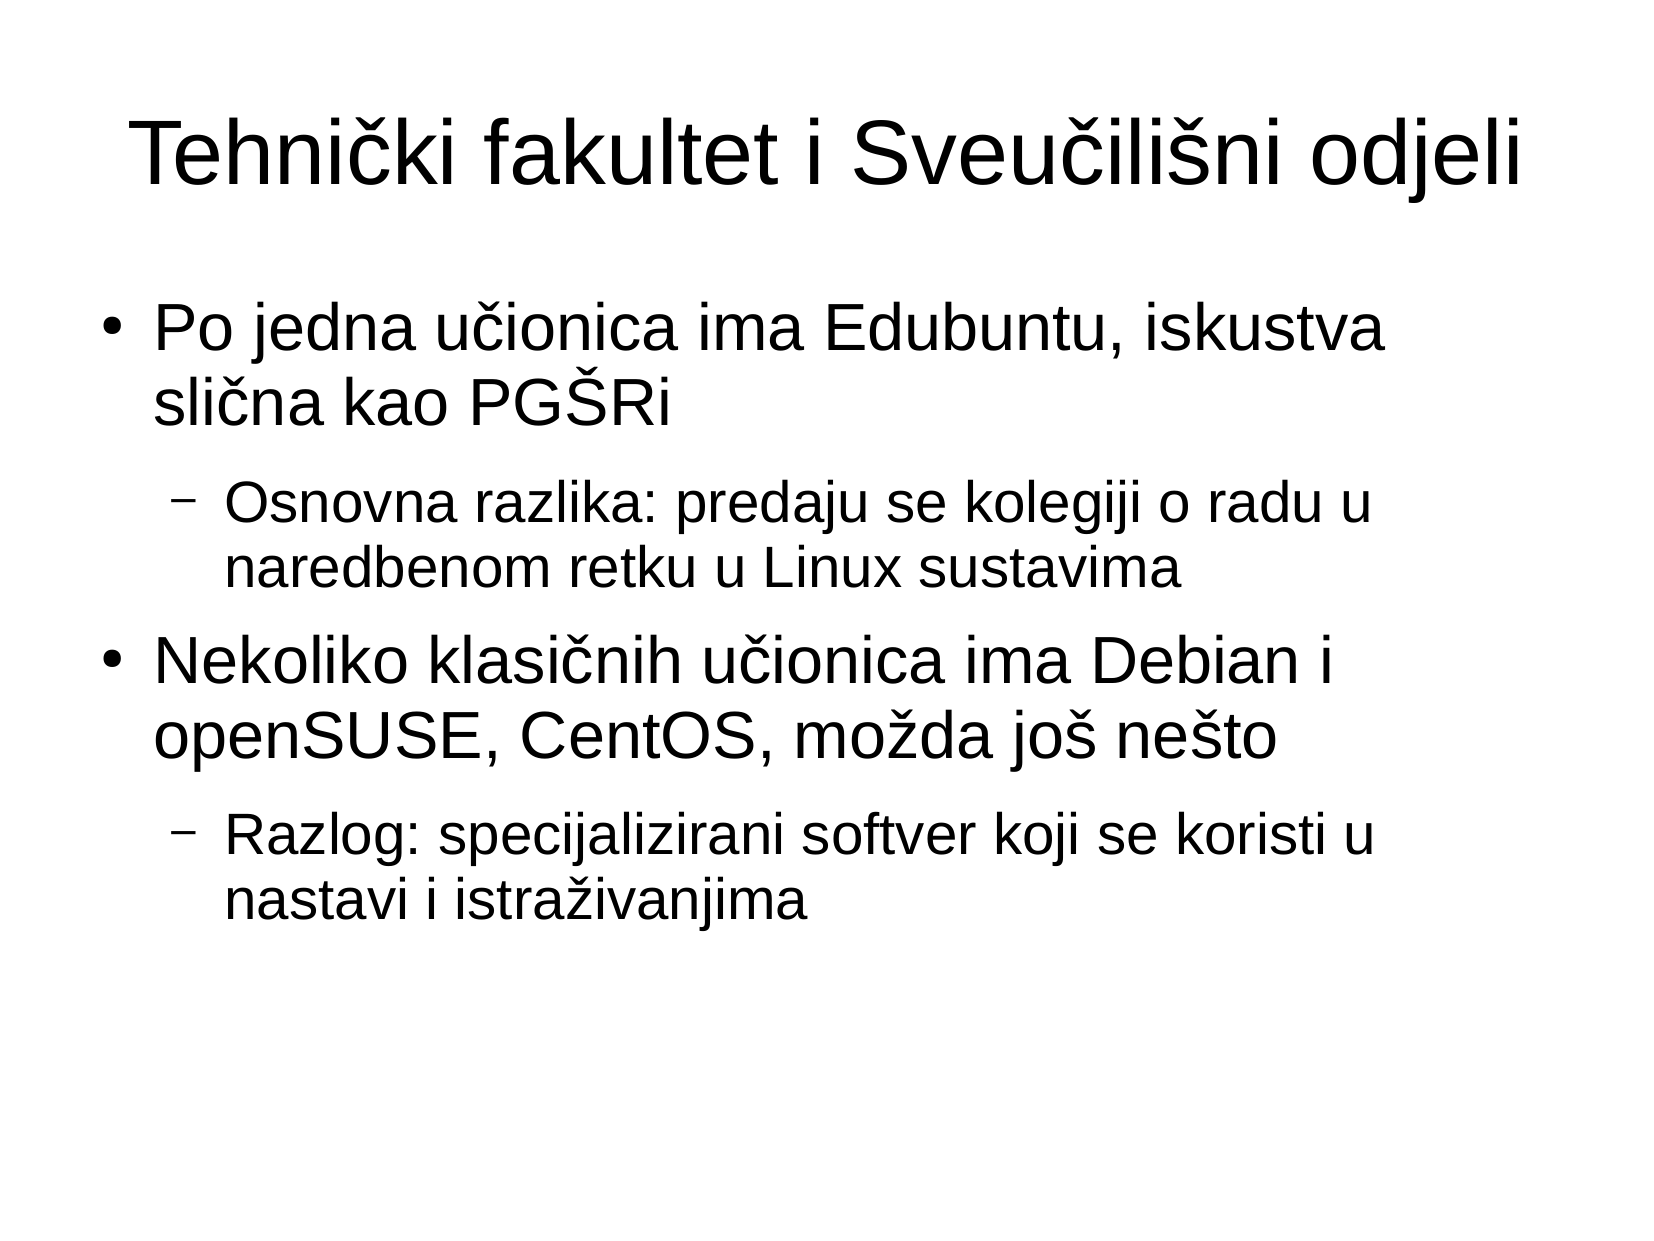

# Tehnički fakultet i Sveučilišni odjeli
Po jedna učionica ima Edubuntu, iskustva slična kao PGŠRi
Osnovna razlika: predaju se kolegiji o radu u naredbenom retku u Linux sustavima
Nekoliko klasičnih učionica ima Debian i openSUSE, CentOS, možda još nešto
Razlog: specijalizirani softver koji se koristi u nastavi i istraživanjima